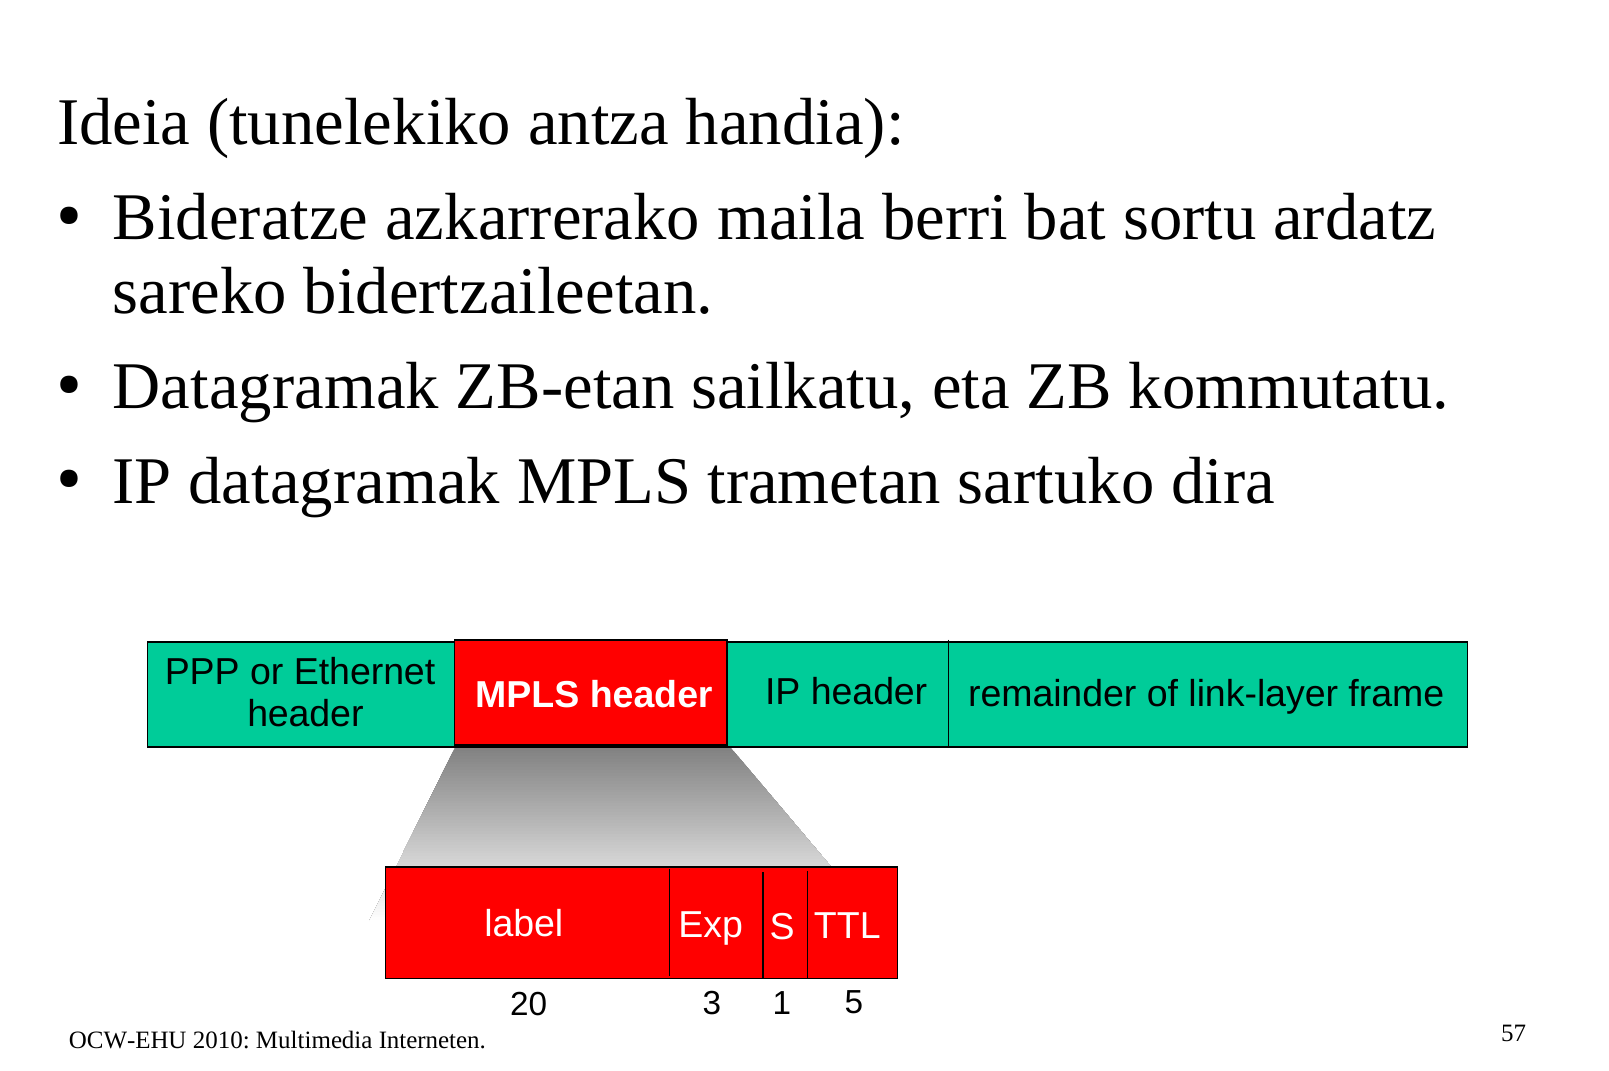

# Ideia (tunelekiko antza handia):
Bideratze azkarrerako maila berri bat sortu ardatz sareko bidertzaileetan.
Datagramak ZB-etan sailkatu, eta ZB kommutatu.
IP datagramak MPLS trametan sartuko dira
PPP or Ethernet
header
IP header
remainder of link-layer frame
MPLS header
label
Exp
TTL
S
5
1
3
20
57